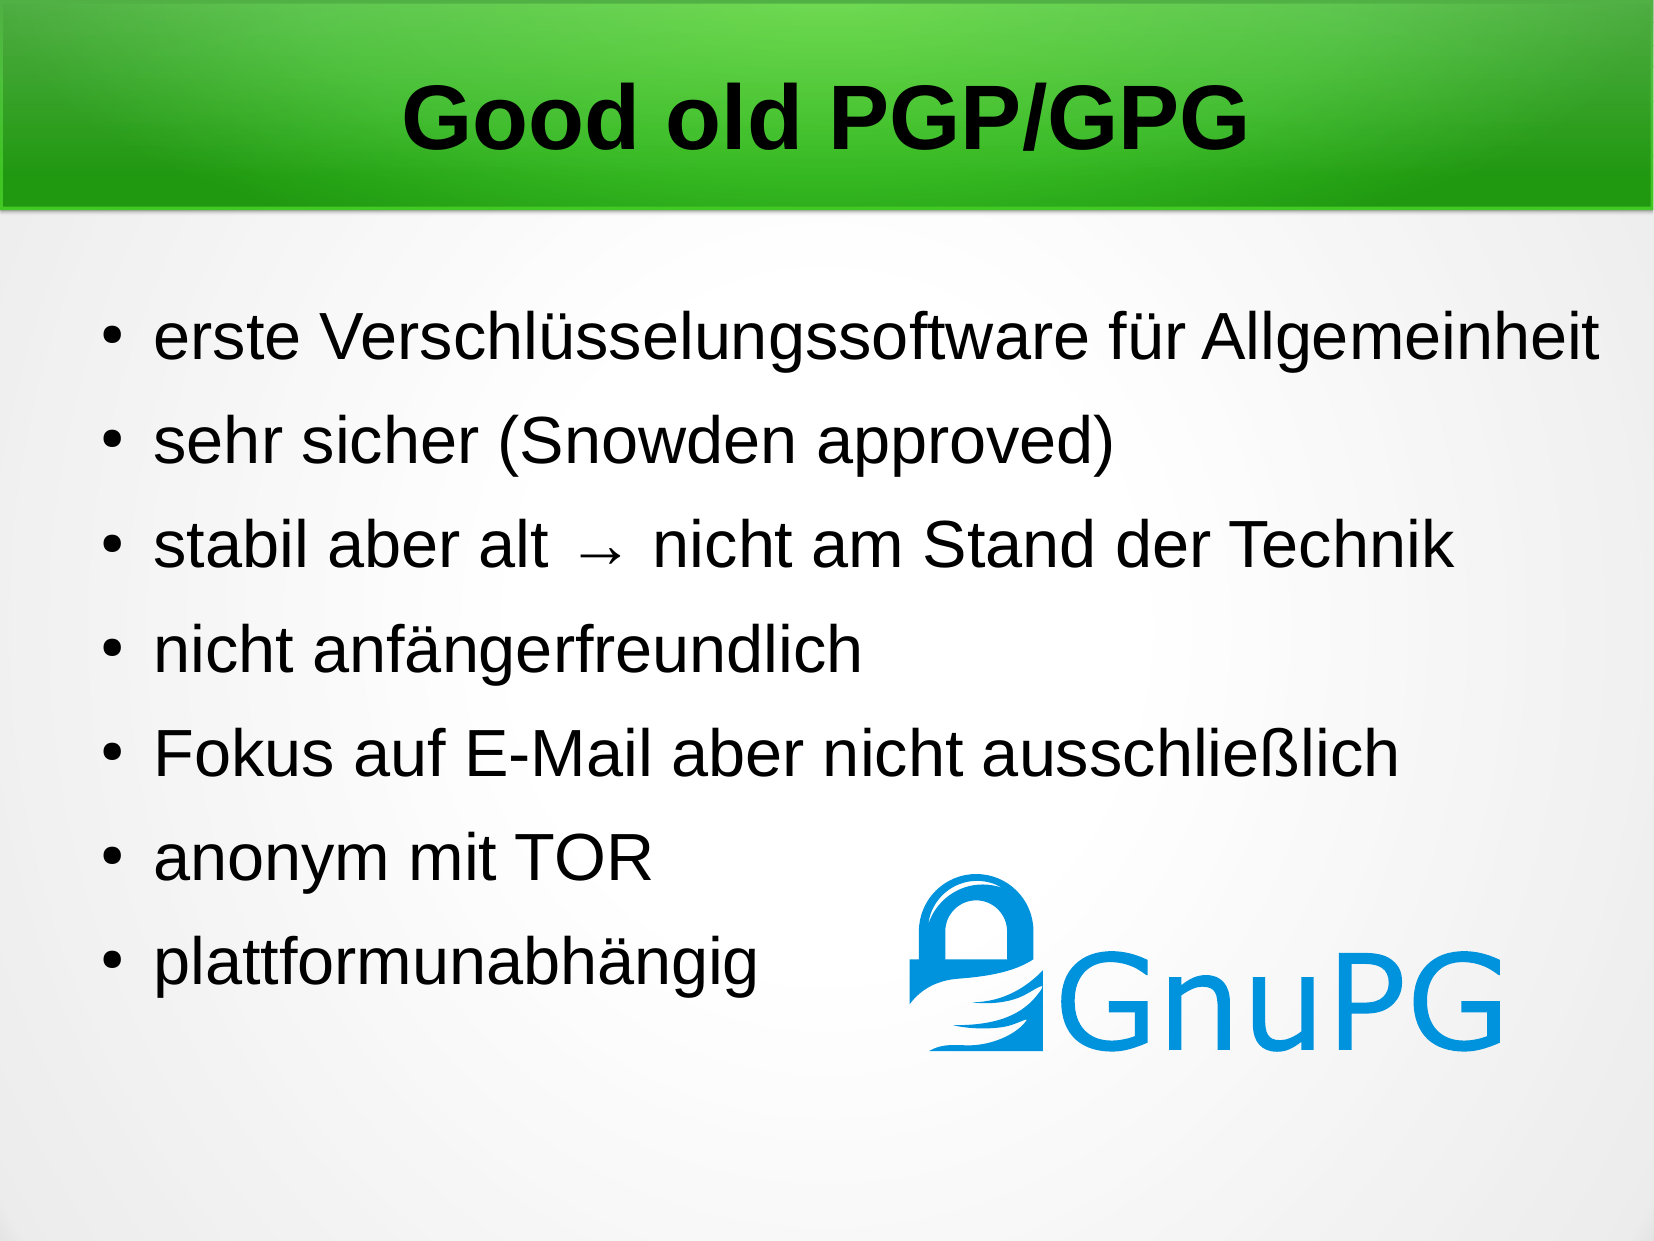

# Good old PGP/GPG
erste Verschlüsselungssoftware für Allgemeinheit
sehr sicher (Snowden approved)
stabil aber alt → nicht am Stand der Technik
nicht anfängerfreundlich
Fokus auf E-Mail aber nicht ausschließlich
anonym mit TOR
plattformunabhängig